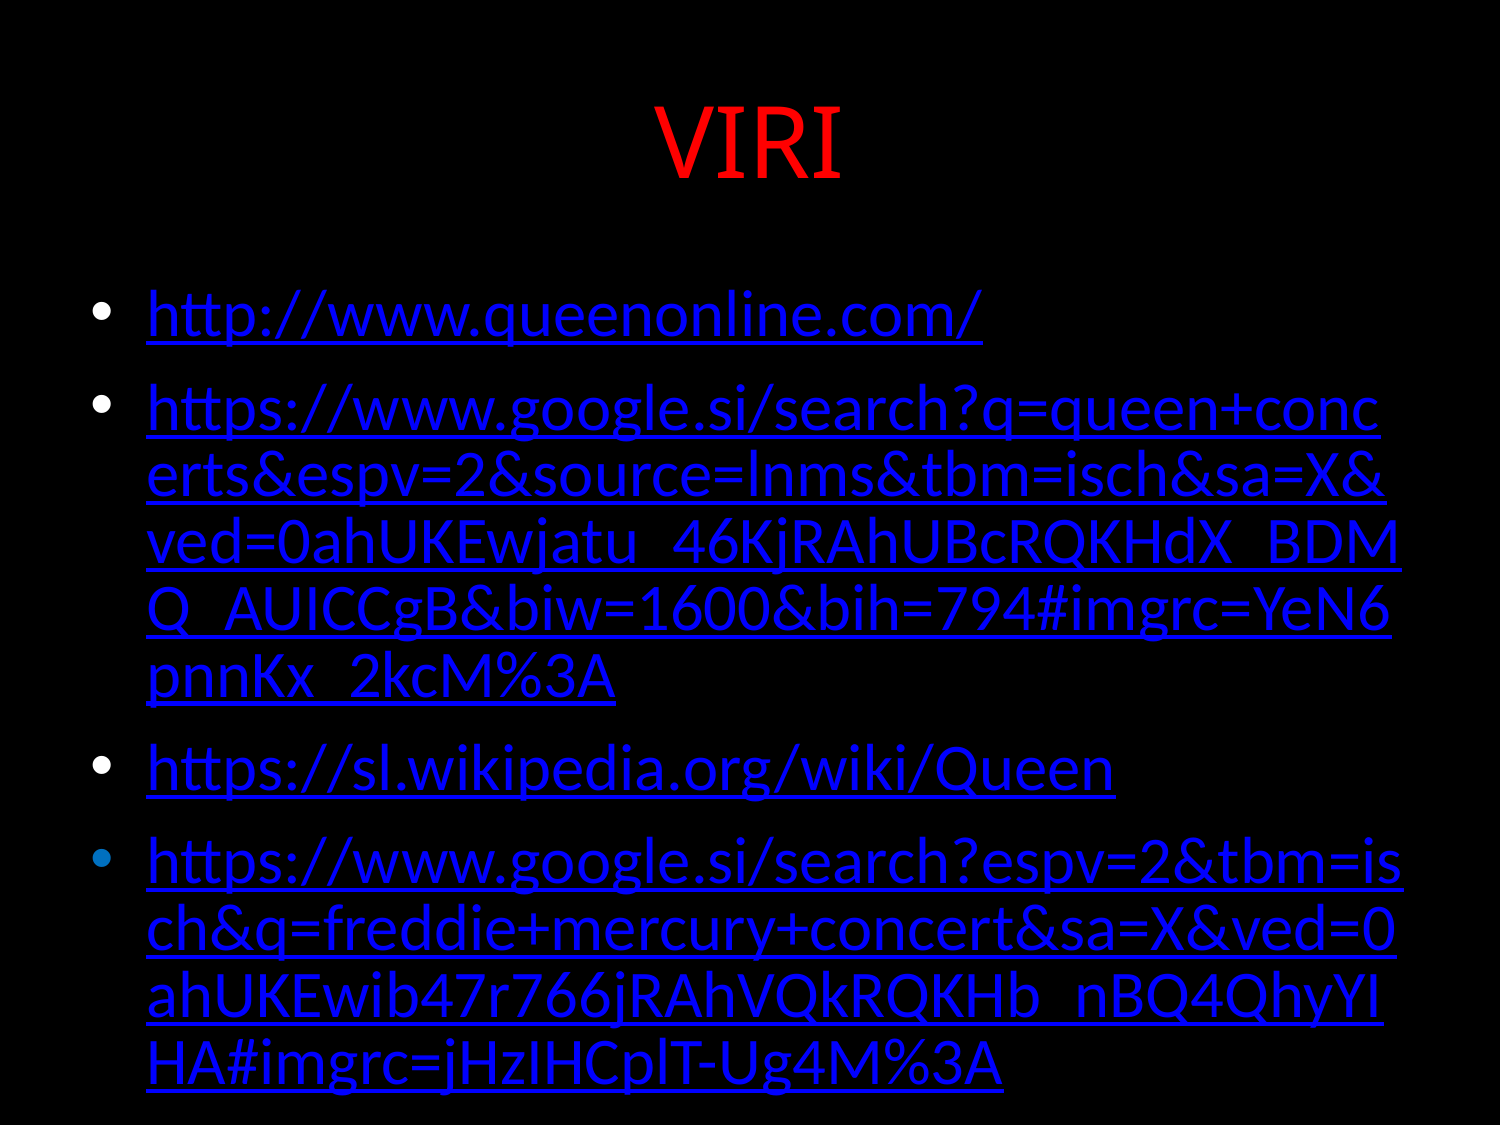

# VIRI
http://www.queenonline.com/
https://www.google.si/search?q=queen+concerts&espv=2&source=lnms&tbm=isch&sa=X&ved=0ahUKEwjatu_46KjRAhUBcRQKHdX_BDMQ_AUICCgB&biw=1600&bih=794#imgrc=YeN6pnnKx_2kcM%3A
https://sl.wikipedia.org/wiki/Queen
https://www.google.si/search?espv=2&tbm=isch&q=freddie+mercury+concert&sa=X&ved=0ahUKEwib47r766jRAhVQkRQKHb_nBQ4QhyYIHA#imgrc=jHzIHCplT-Ug4M%3A
https://www.youtube.com/results?search_query=we+will+rock+you